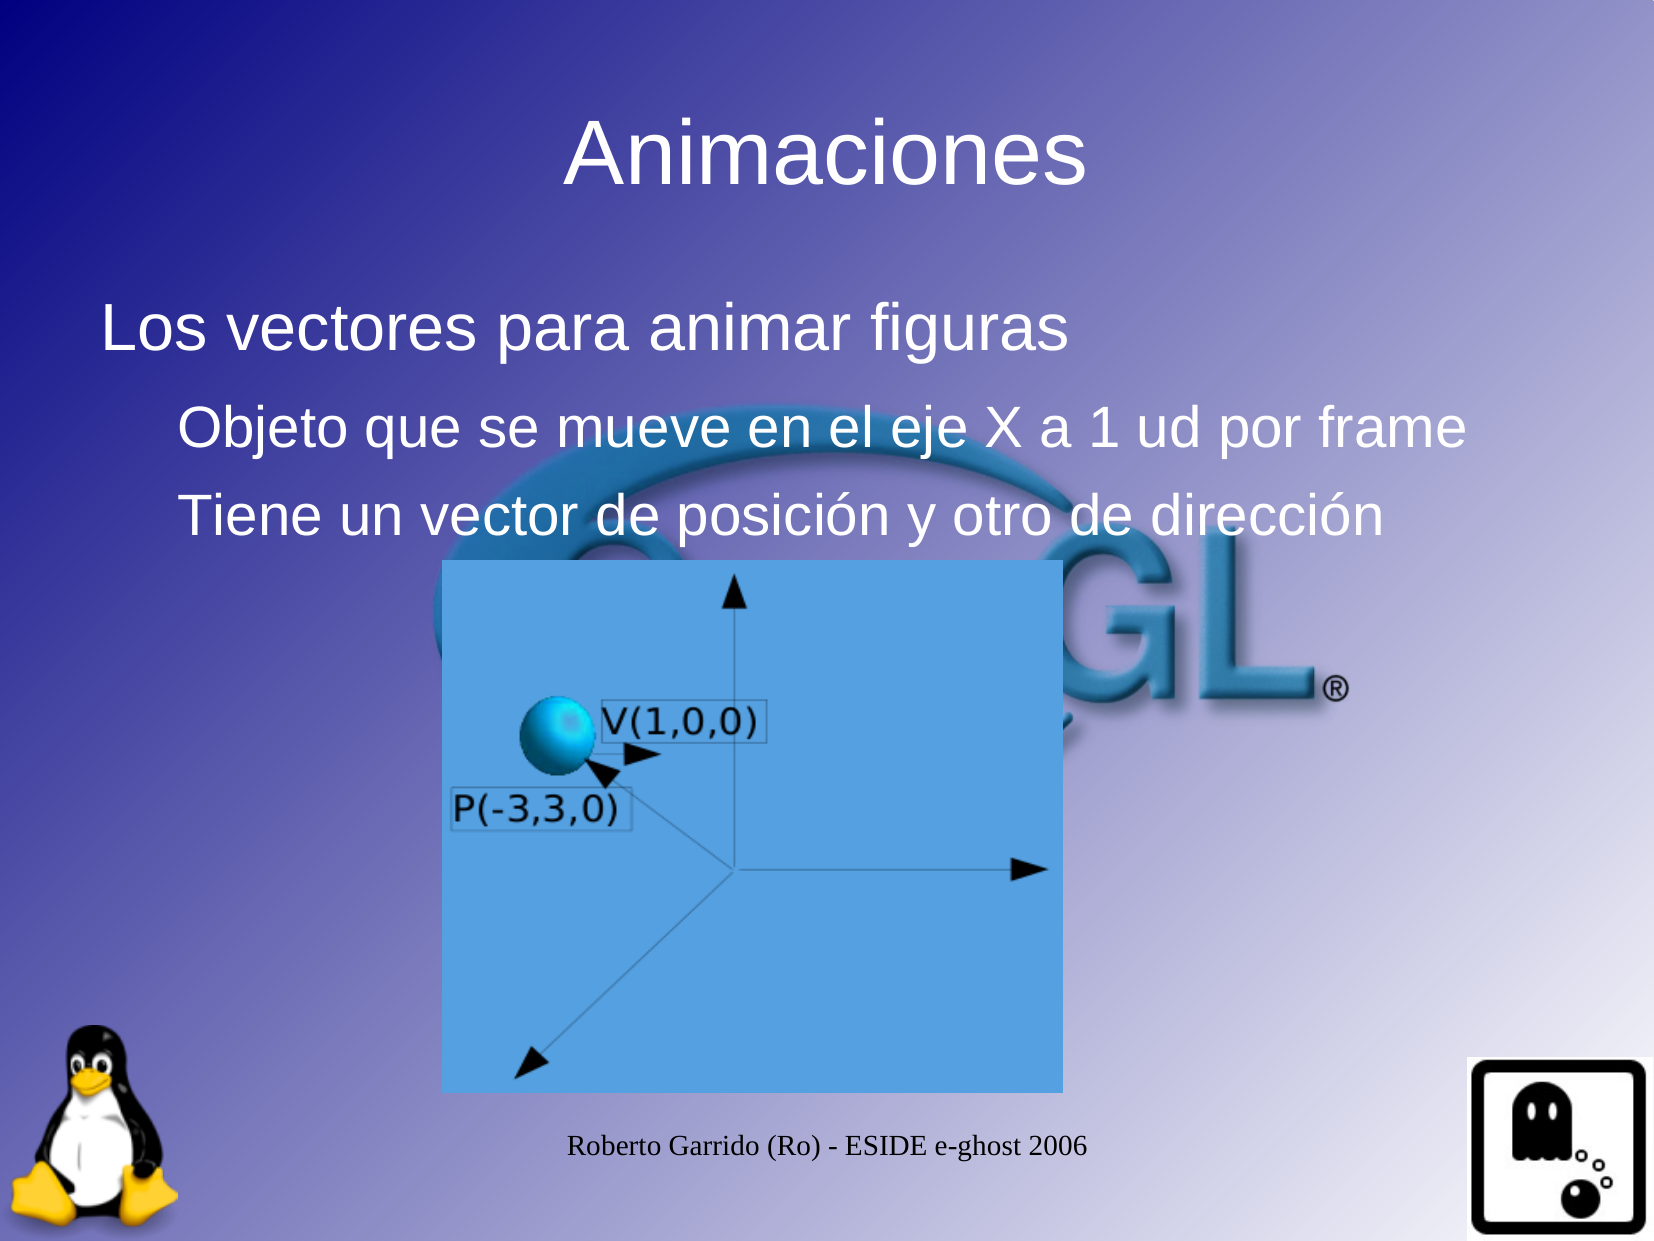

# Animaciones
Los vectores para animar figuras
Objeto que se mueve en el eje X a 1 ud por frame
Tiene un vector de posición y otro de dirección
Roberto Garrido (Ro) - ESIDE e-ghost 2006